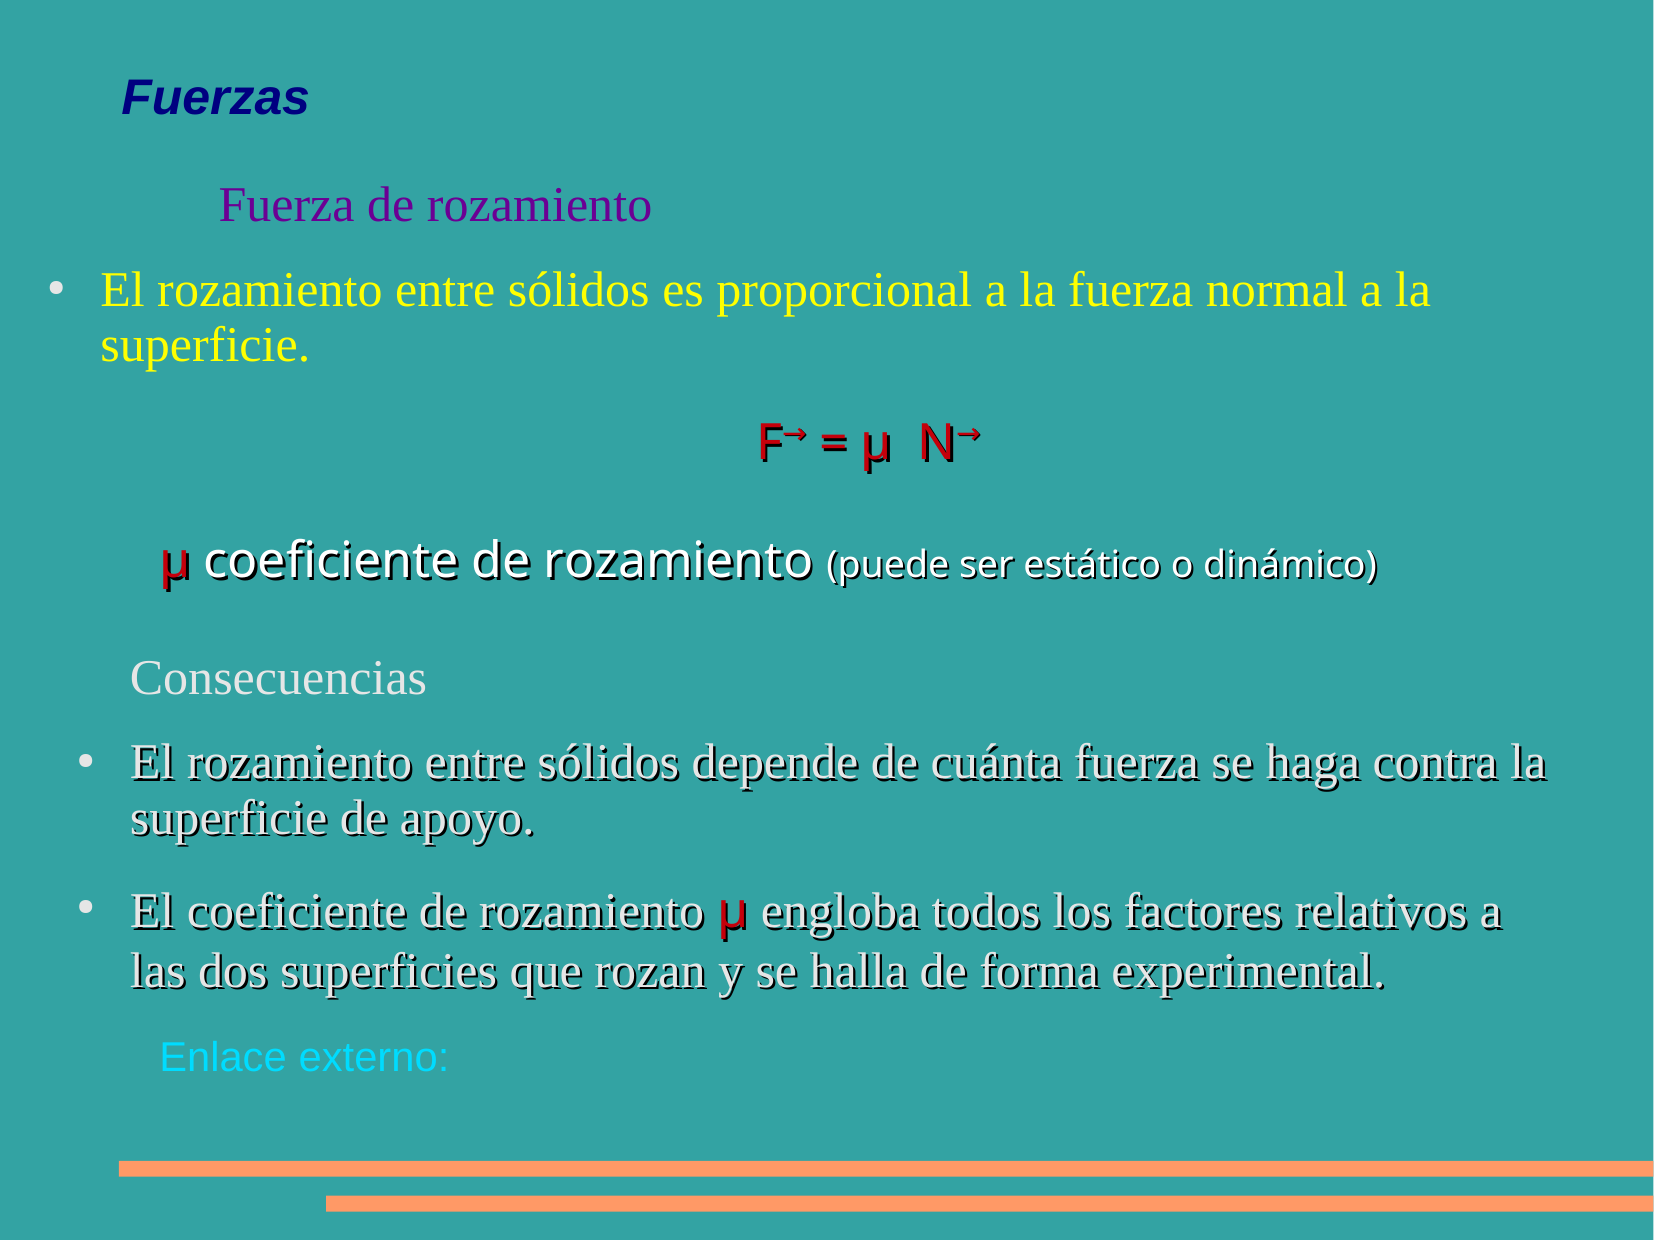

Fuerzas
# El rozamiento entre sólidos es proporcional a la fuerza normal a la superficie.
Fuerza de rozamiento
 F→ = μ N→
μ coeficiente de rozamiento (puede ser estático o dinámico)
Consecuencias
El rozamiento entre sólidos depende de cuánta fuerza se haga contra la superficie de apoyo.
El coeficiente de rozamiento μ engloba todos los factores relativos a las dos superficies que rozan y se halla de forma experimental.
Enlace externo: